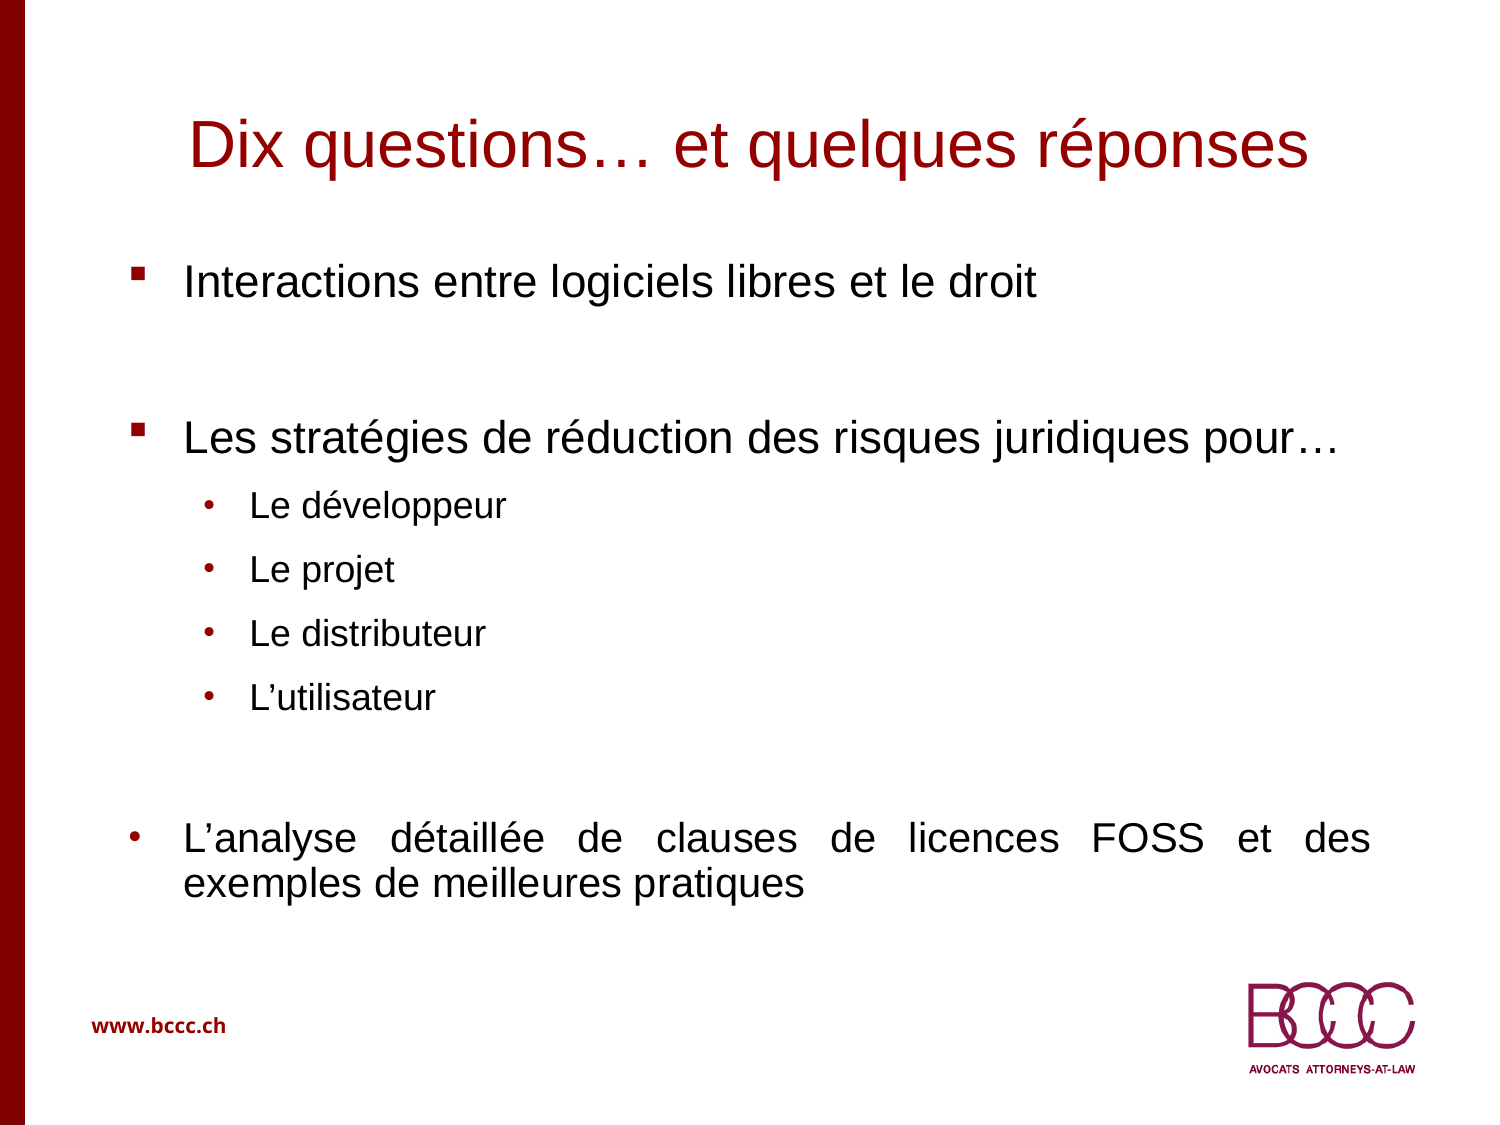

# Dix questions… et quelques réponses
Interactions entre logiciels libres et le droit
Les stratégies de réduction des risques juridiques pour…
Le développeur
Le projet
Le distributeur
L’utilisateur
L’analyse détaillée de clauses de licences FOSS et des exemples de meilleures pratiques